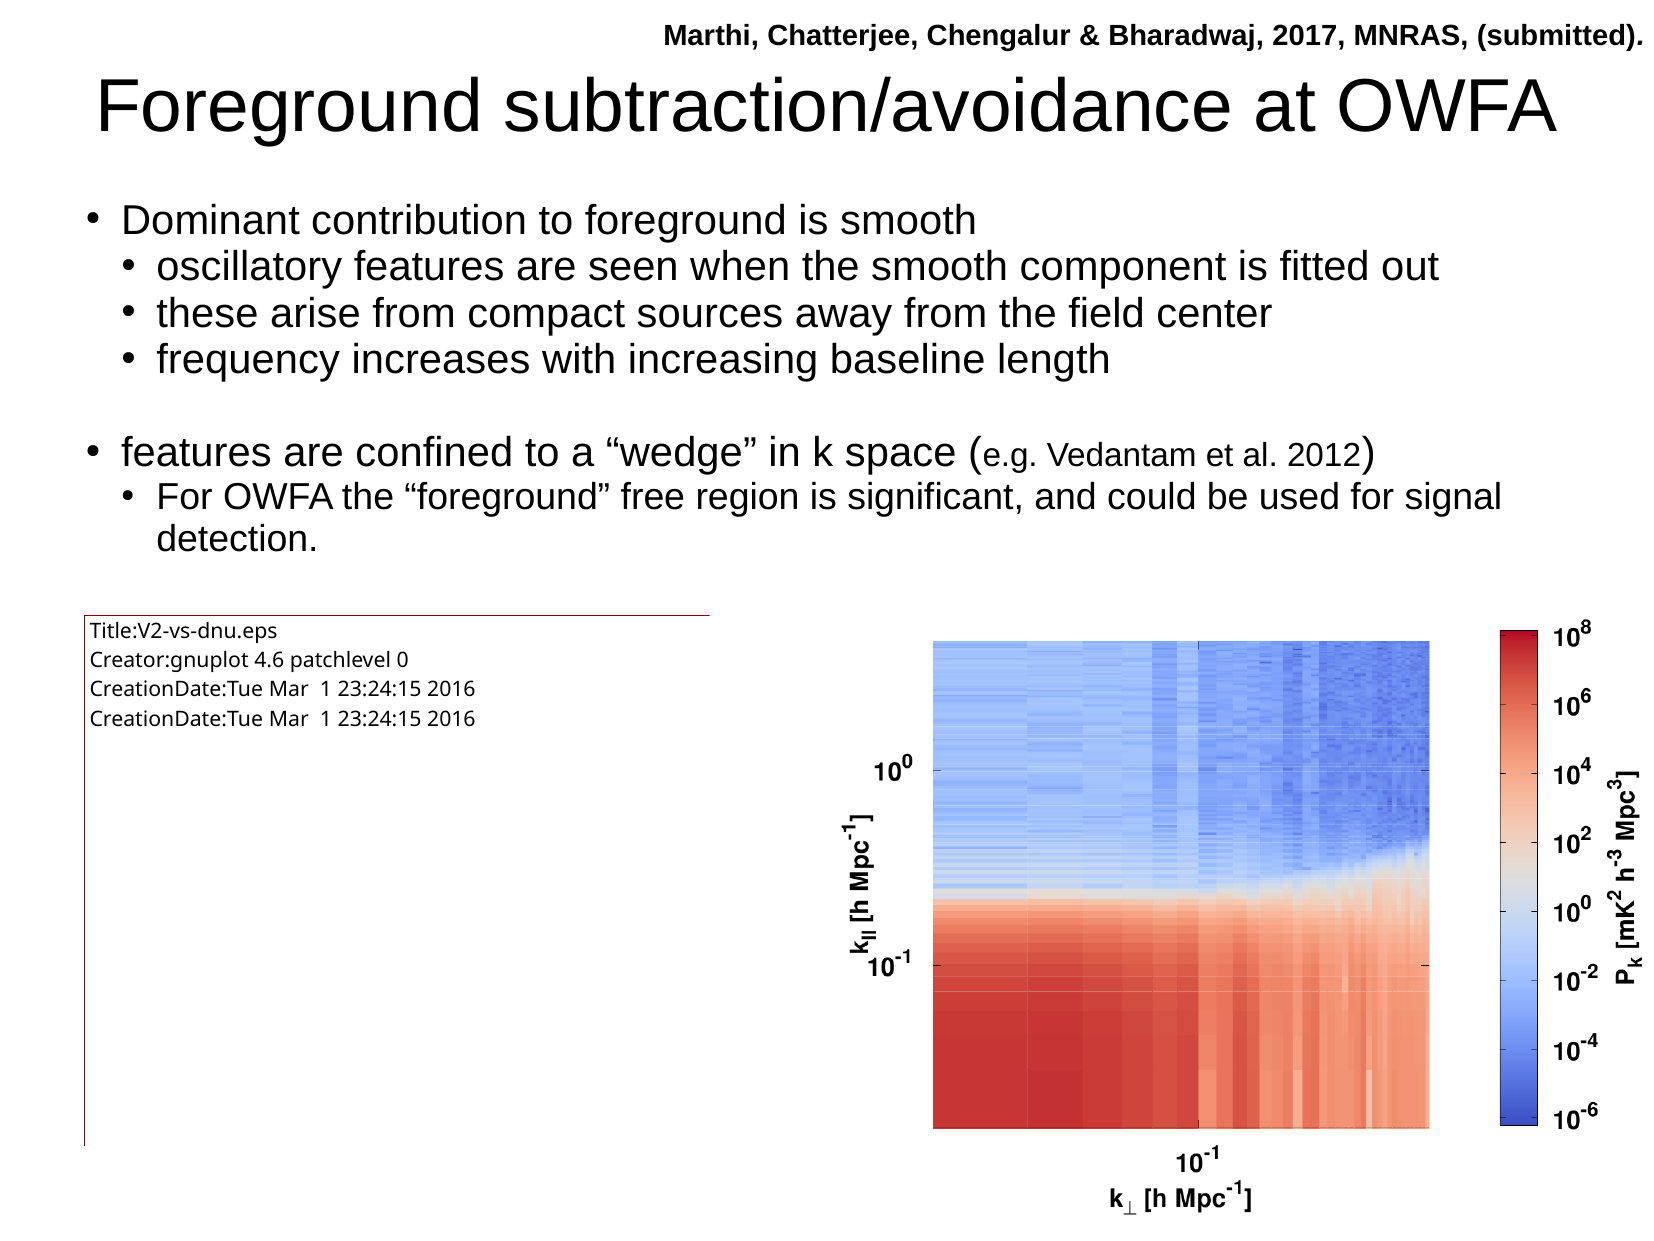

Marthi, Chatterjee, Chengalur & Bharadwaj, 2017, MNRAS, (submitted).
# Foreground subtraction/avoidance at OWFA
Dominant contribution to foreground is smooth
oscillatory features are seen when the smooth component is fitted out
these arise from compact sources away from the field center
frequency increases with increasing baseline length
features are confined to a “wedge” in k space (e.g. Vedantam et al. 2012)
For OWFA the “foreground” free region is significant, and could be used for signal detection.